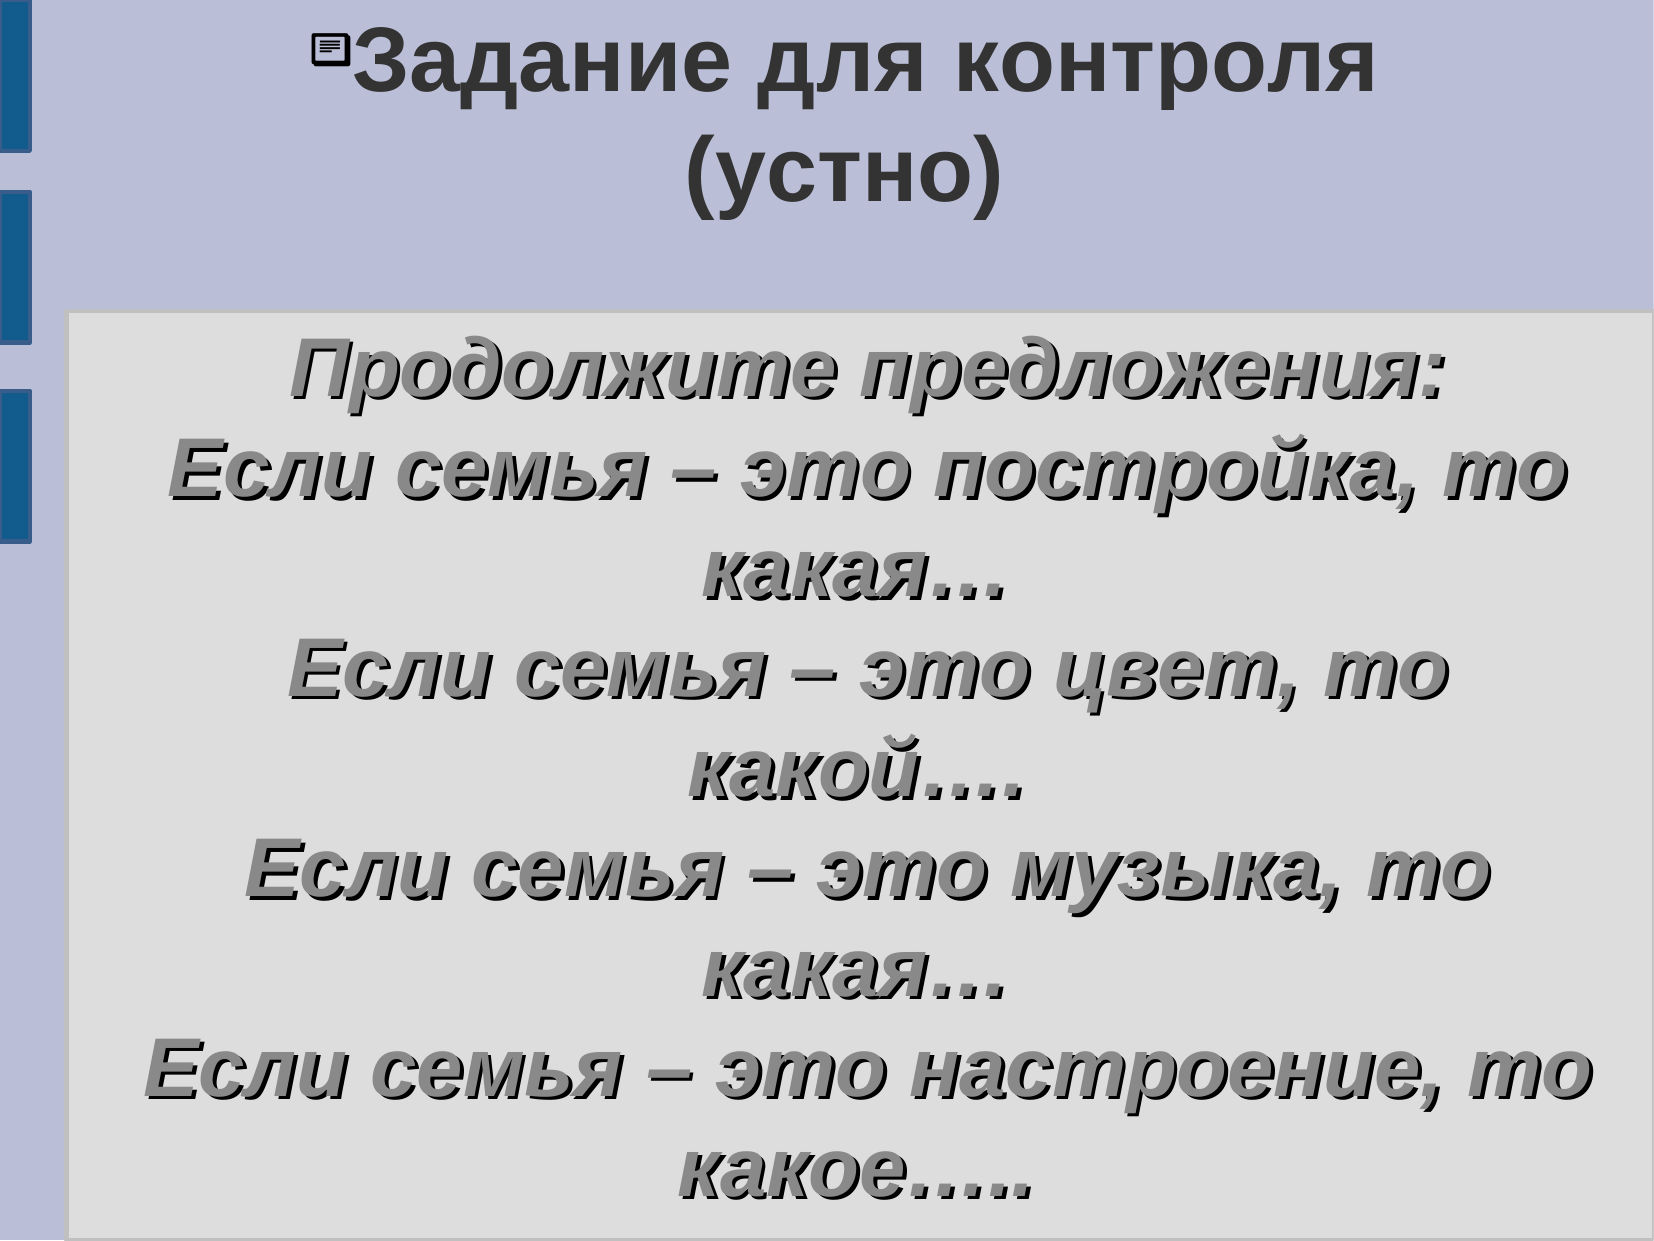

# Задание для контроля (устно)
Продолжите предложения:
Если семья – это постройка, то какая…
Если семья – это цвет, то какой….
Если семья – это музыка, то какая…
Если семья – это настроение, то какое…..